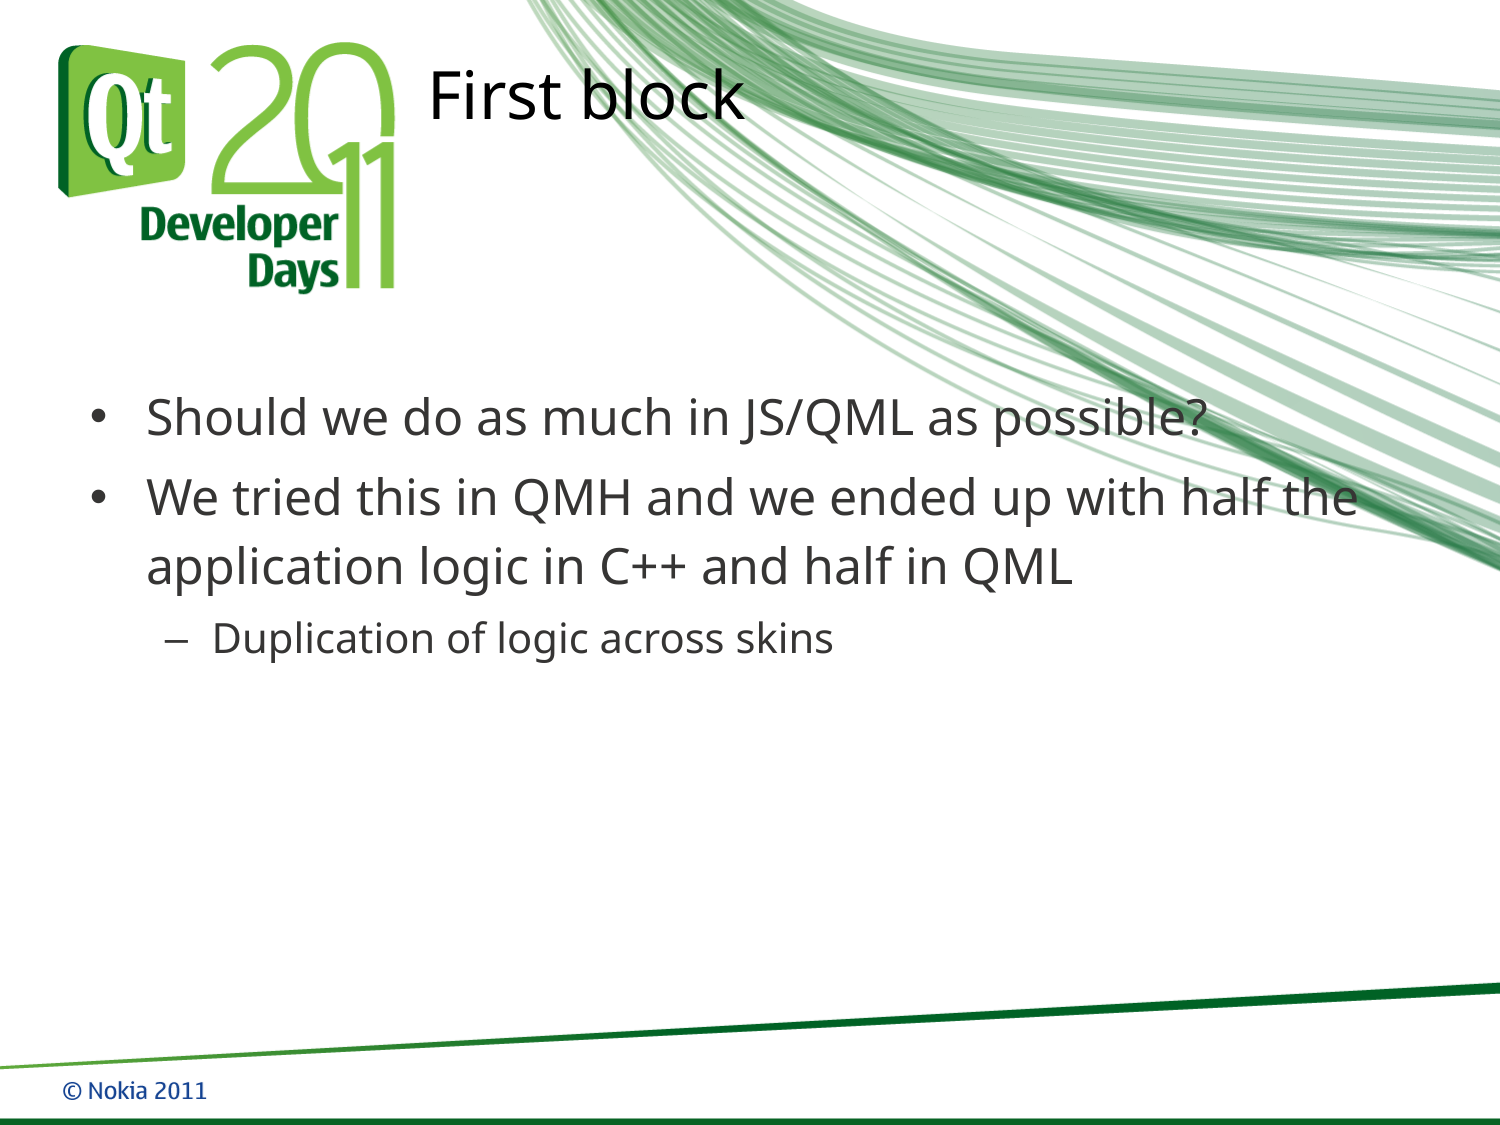

# First block
Should we do as much in JS/QML as possible?
We tried this in QMH and we ended up with half the application logic in C++ and half in QML
Duplication of logic across skins